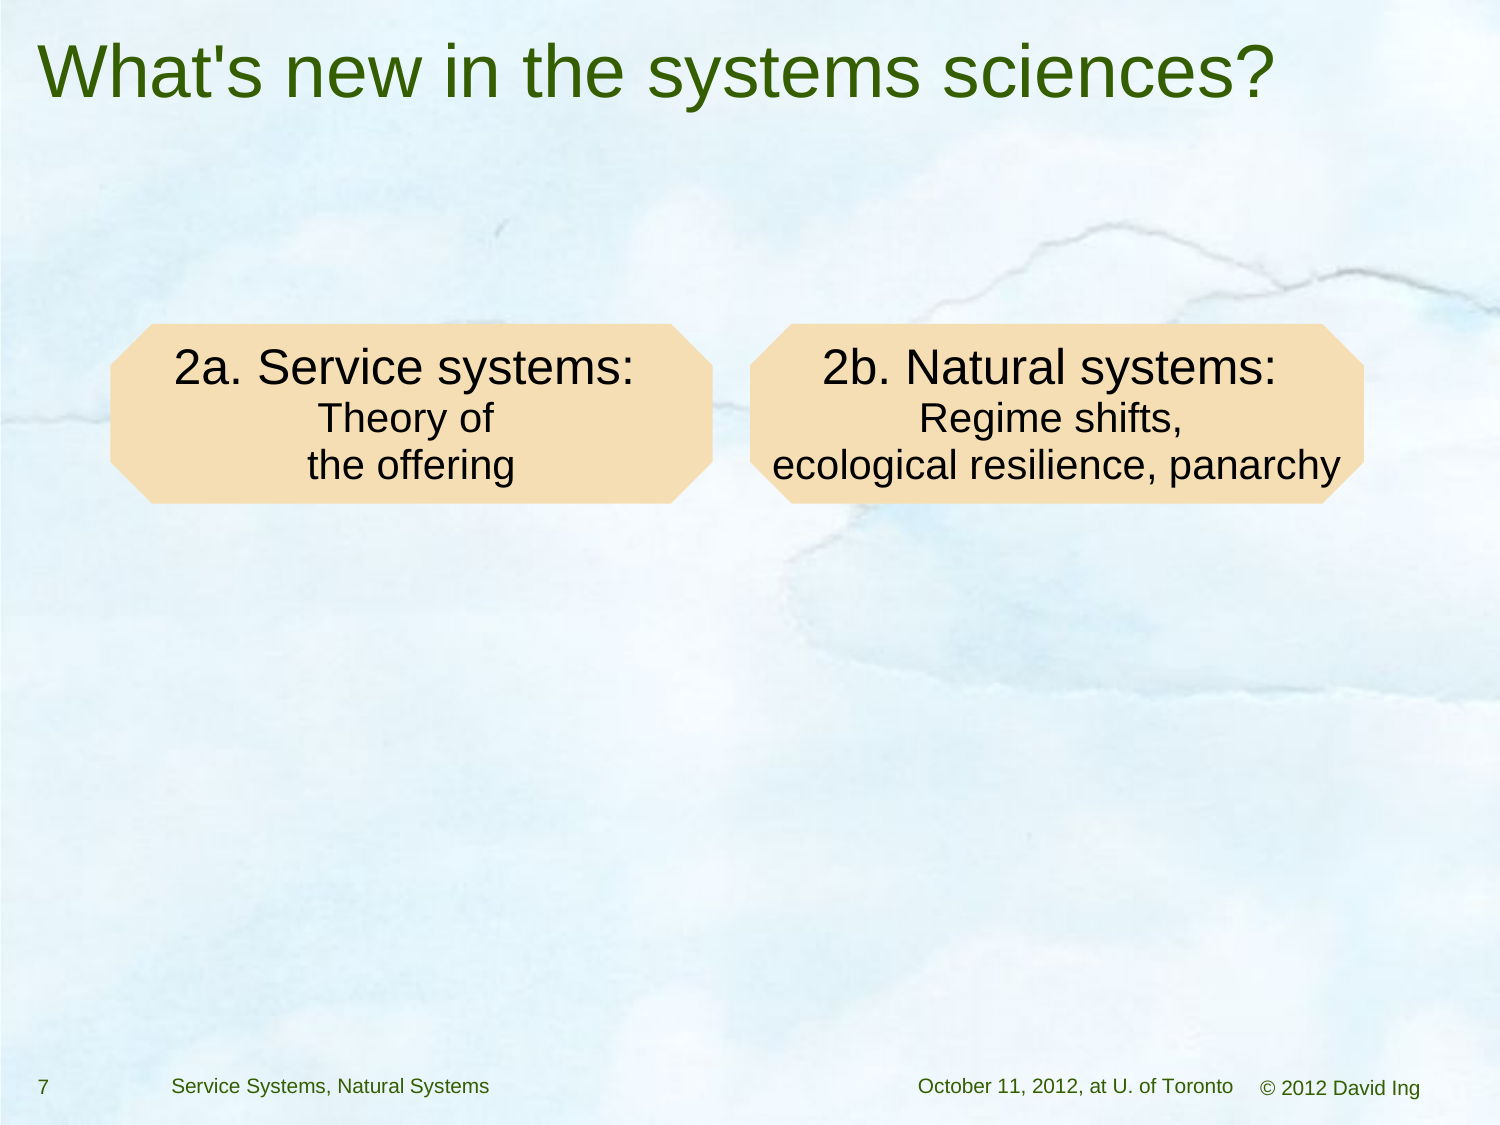

# What's new in the systems sciences?
2a. Service systems:
Theory of
the offering
2b. Natural systems:
Regime shifts,
ecological resilience, panarchy
Service Systems, Natural Systems
October 11, 2012, at U. of Toronto
7